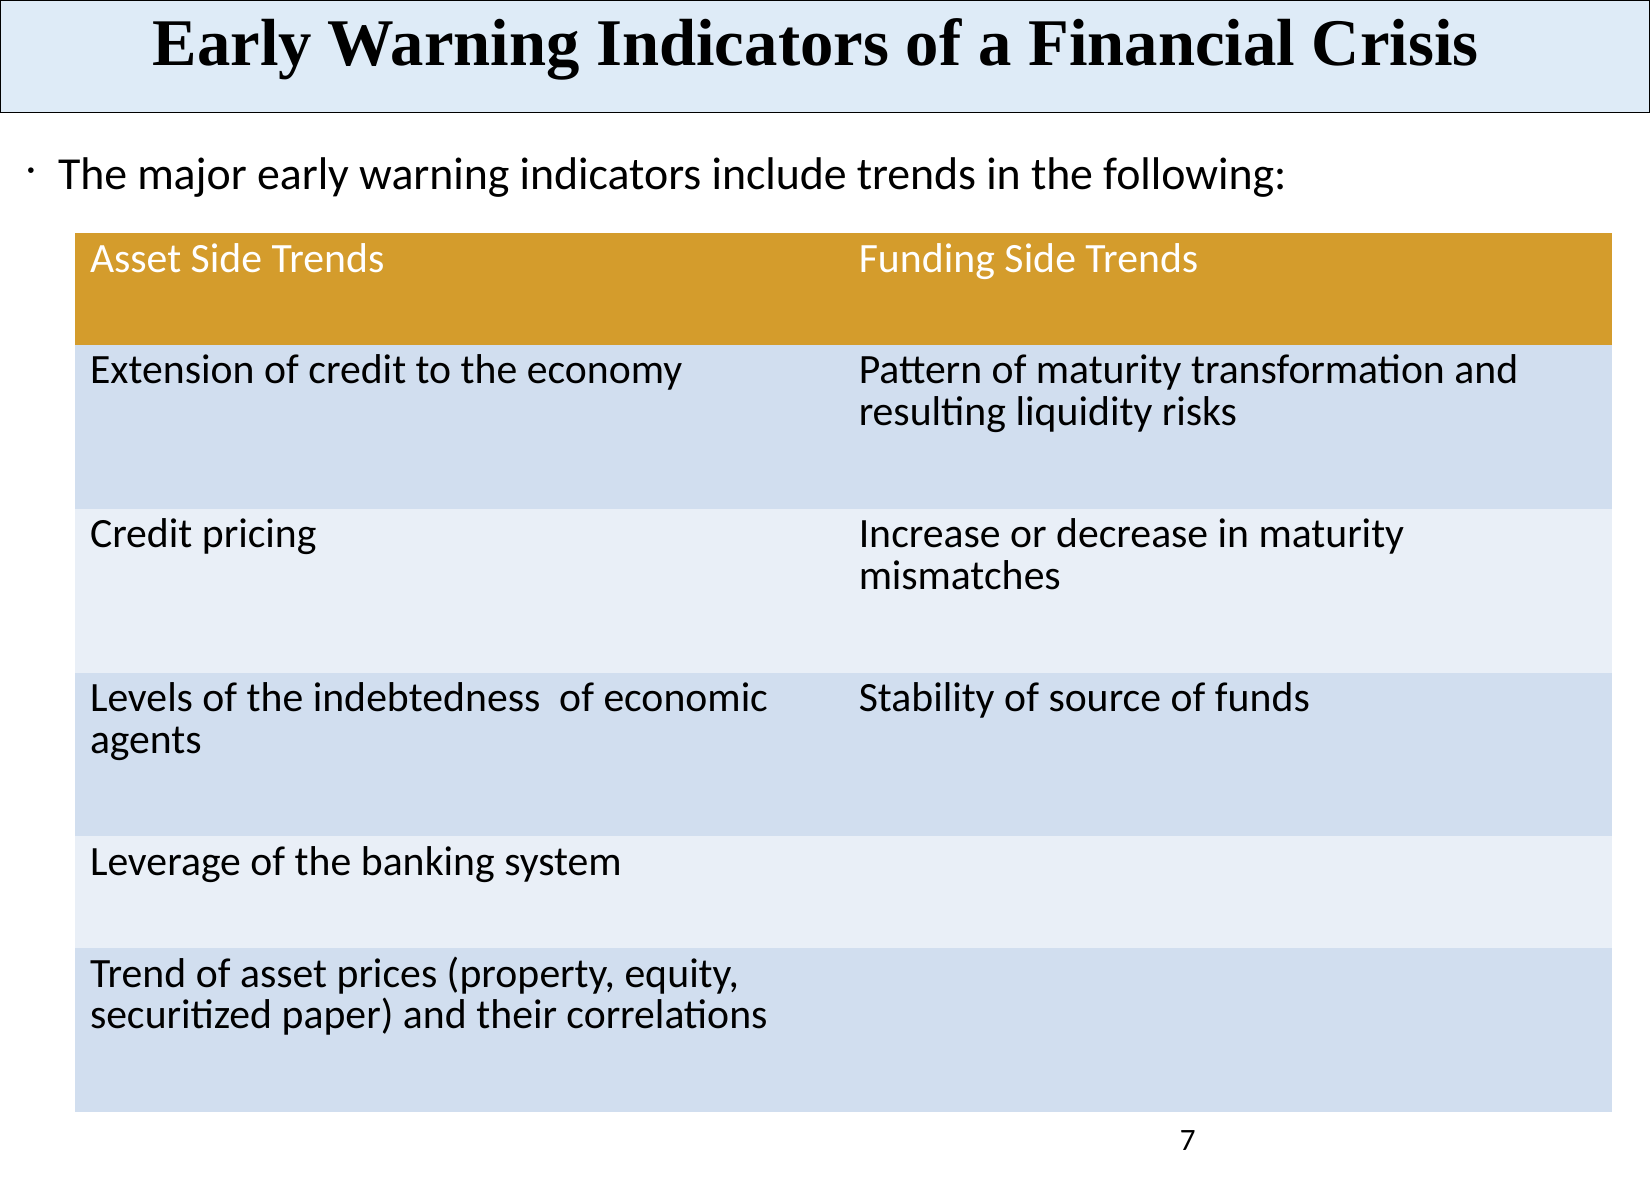

# Early Warning Indicators of a Financial Crisis
The major early warning indicators include trends in the following:
| Asset Side Trends | Funding Side Trends |
| --- | --- |
| Extension of credit to the economy | Pattern of maturity transformation and resulting liquidity risks |
| Credit pricing | Increase or decrease in maturity mismatches |
| Levels of the indebtedness of economic agents | Stability of source of funds |
| Leverage of the banking system | |
| Trend of asset prices (property, equity, securitized paper) and their correlations | |